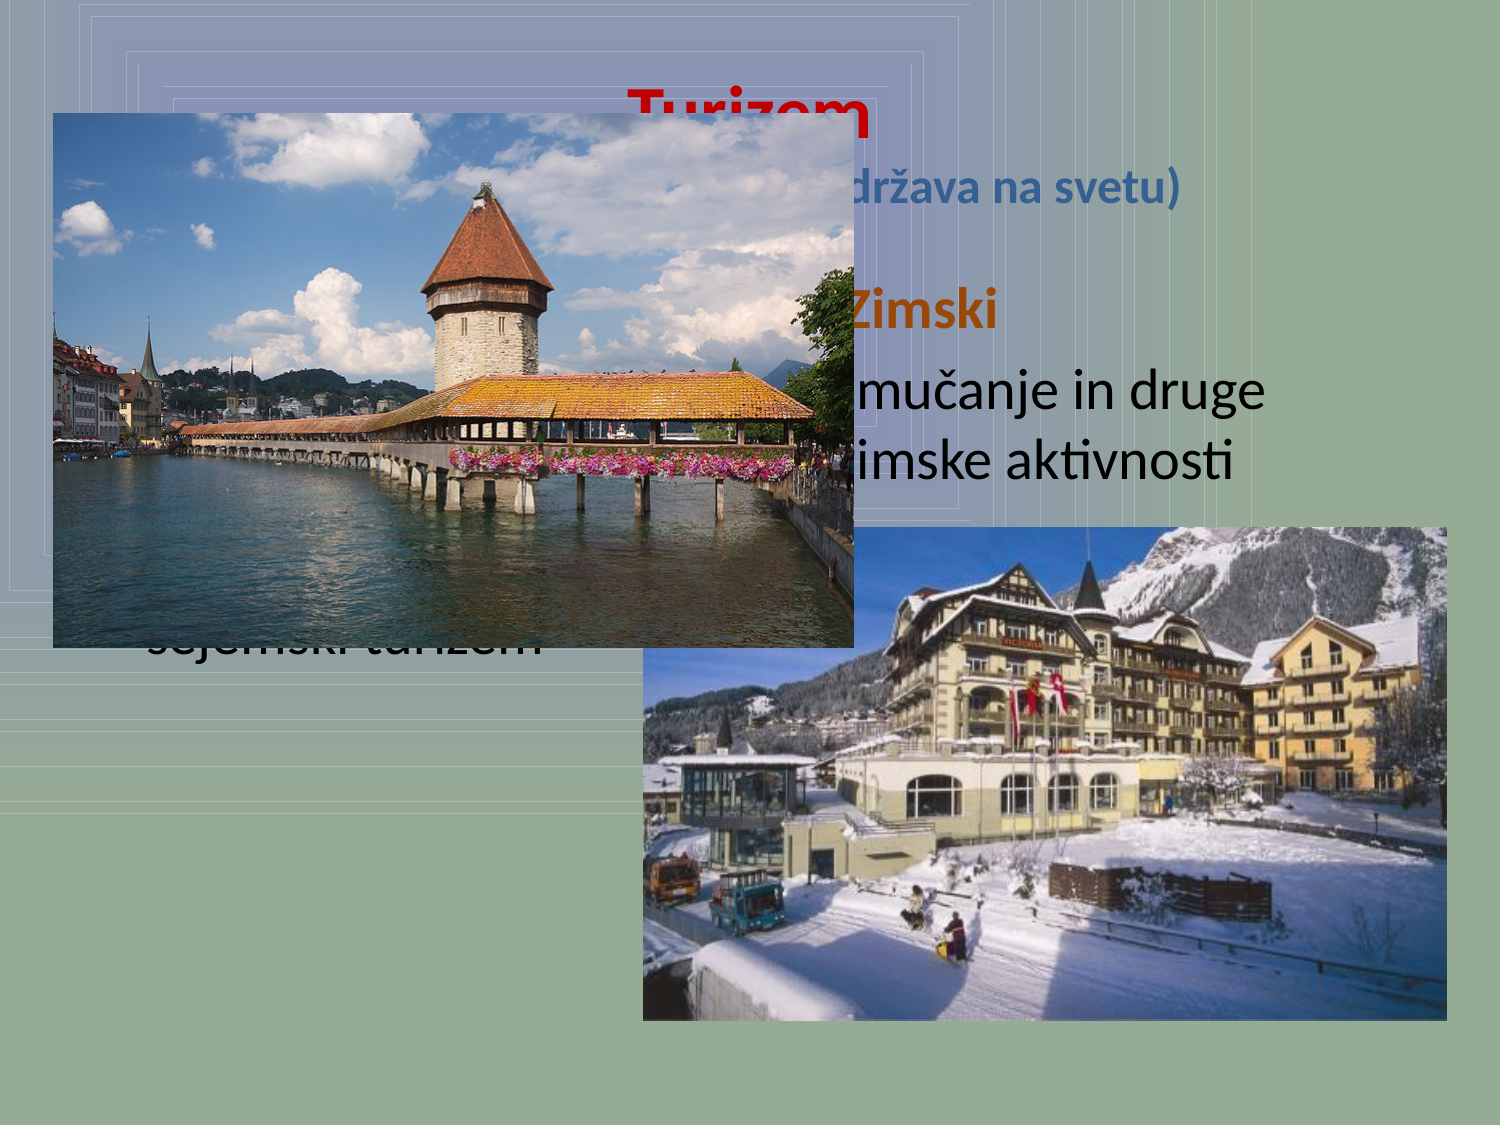

# Turizem (turistično najbolj razvita država na svetu)
 Letni
gorništvo, alpinizem
naravne znamenitosti
kulturne znamenitosti
sejemski turizem
 Zimski
smučanje in druge zimske aktivnosti